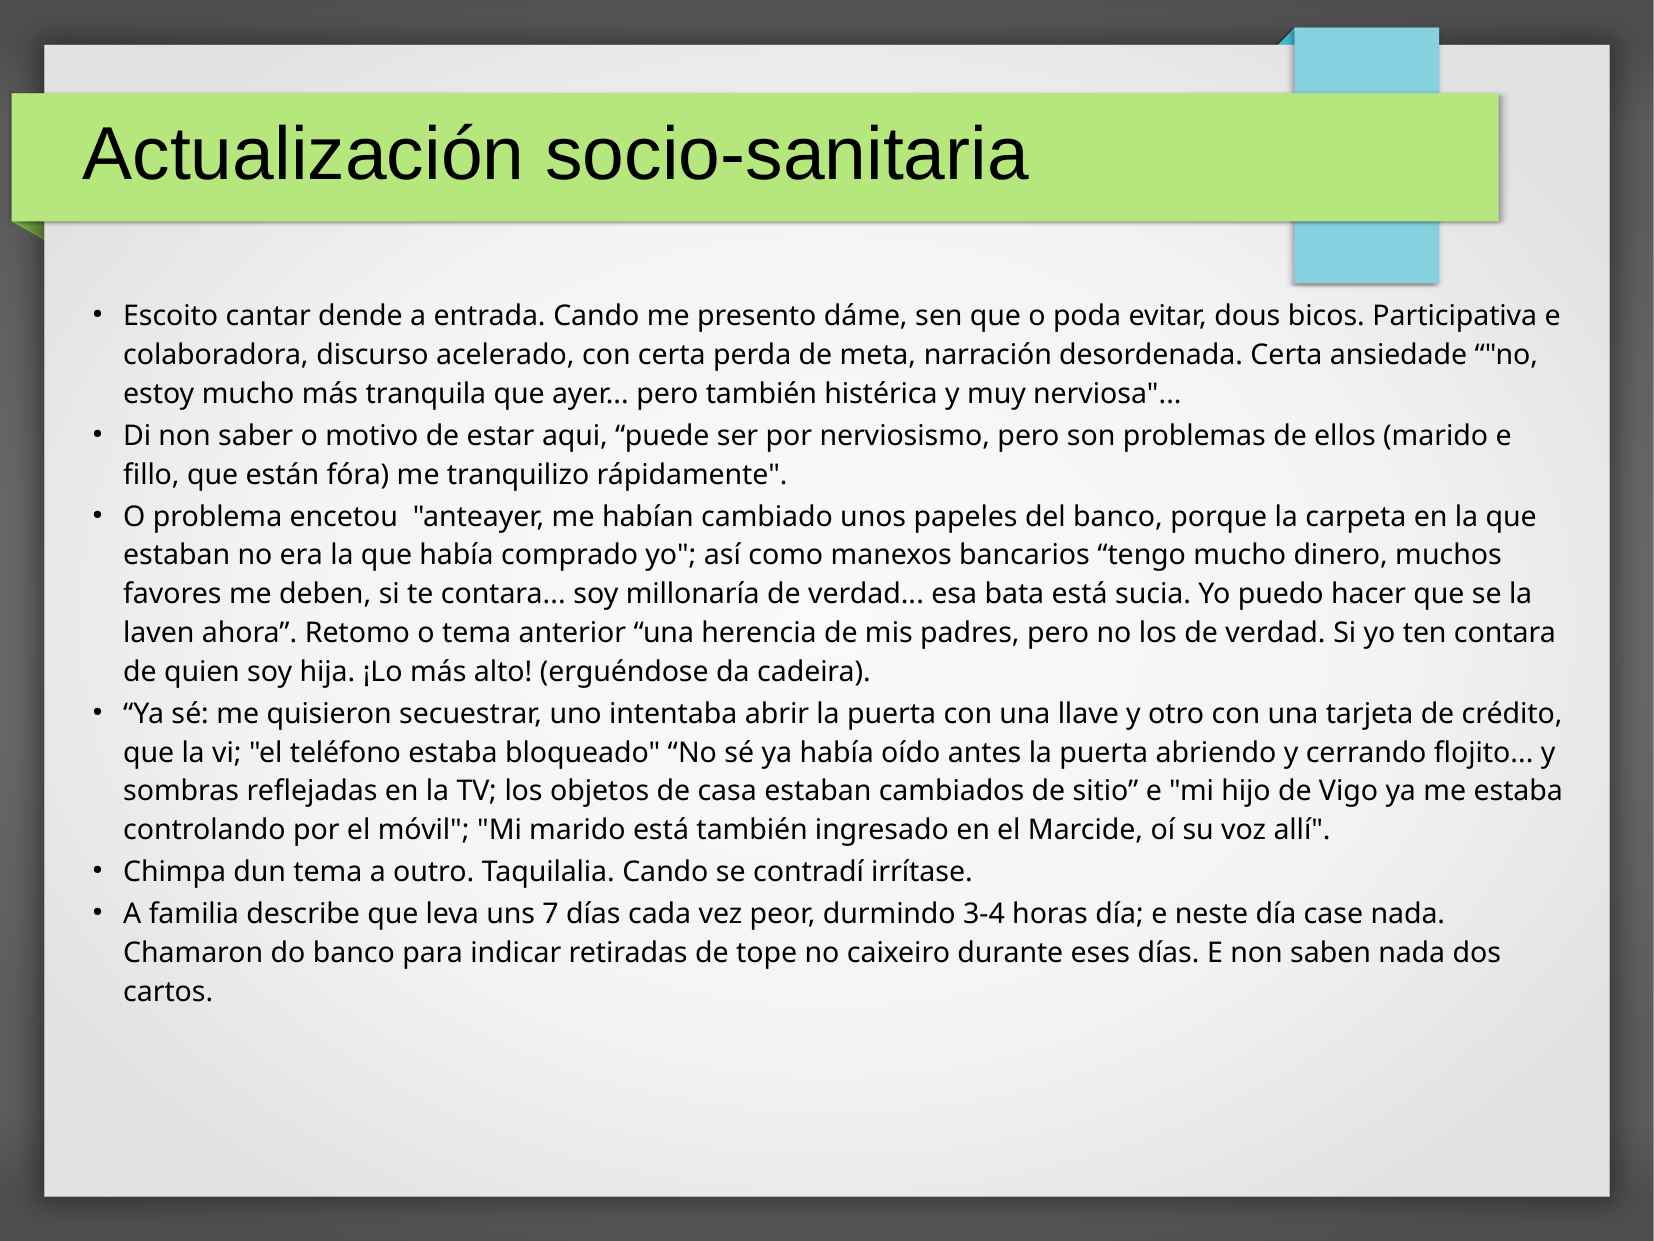

# Actualización socio-sanitaria
Escoito cantar dende a entrada. Cando me presento dáme, sen que o poda evitar, dous bicos. Participativa e colaboradora, discurso acelerado, con certa perda de meta, narración desordenada. Certa ansiedade “"no, estoy mucho más tranquila que ayer... pero también histérica y muy nerviosa"...
Di non saber o motivo de estar aqui, “puede ser por nerviosismo, pero son problemas de ellos (marido e fillo, que están fóra) me tranquilizo rápidamente".
O problema encetou "anteayer, me habían cambiado unos papeles del banco, porque la carpeta en la que estaban no era la que había comprado yo"; así como manexos bancarios “tengo mucho dinero, muchos favores me deben, si te contara... soy millonaría de verdad... esa bata está sucia. Yo puedo hacer que se la laven ahora”. Retomo o tema anterior “una herencia de mis padres, pero no los de verdad. Si yo ten contara de quien soy hija. ¡Lo más alto! (erguéndose da cadeira).
“Ya sé: me quisieron secuestrar, uno intentaba abrir la puerta con una llave y otro con una tarjeta de crédito, que la vi; "el teléfono estaba bloqueado" “No sé ya había oído antes la puerta abriendo y cerrando flojito... y sombras reflejadas en la TV; los objetos de casa estaban cambiados de sitio” e "mi hijo de Vigo ya me estaba controlando por el móvil"; "Mi marido está también ingresado en el Marcide, oí su voz allí".
Chimpa dun tema a outro. Taquilalia. Cando se contradí irrítase.
A familia describe que leva uns 7 días cada vez peor, durmindo 3-4 horas día; e neste día case nada. Chamaron do banco para indicar retiradas de tope no caixeiro durante eses días. E non saben nada dos cartos.